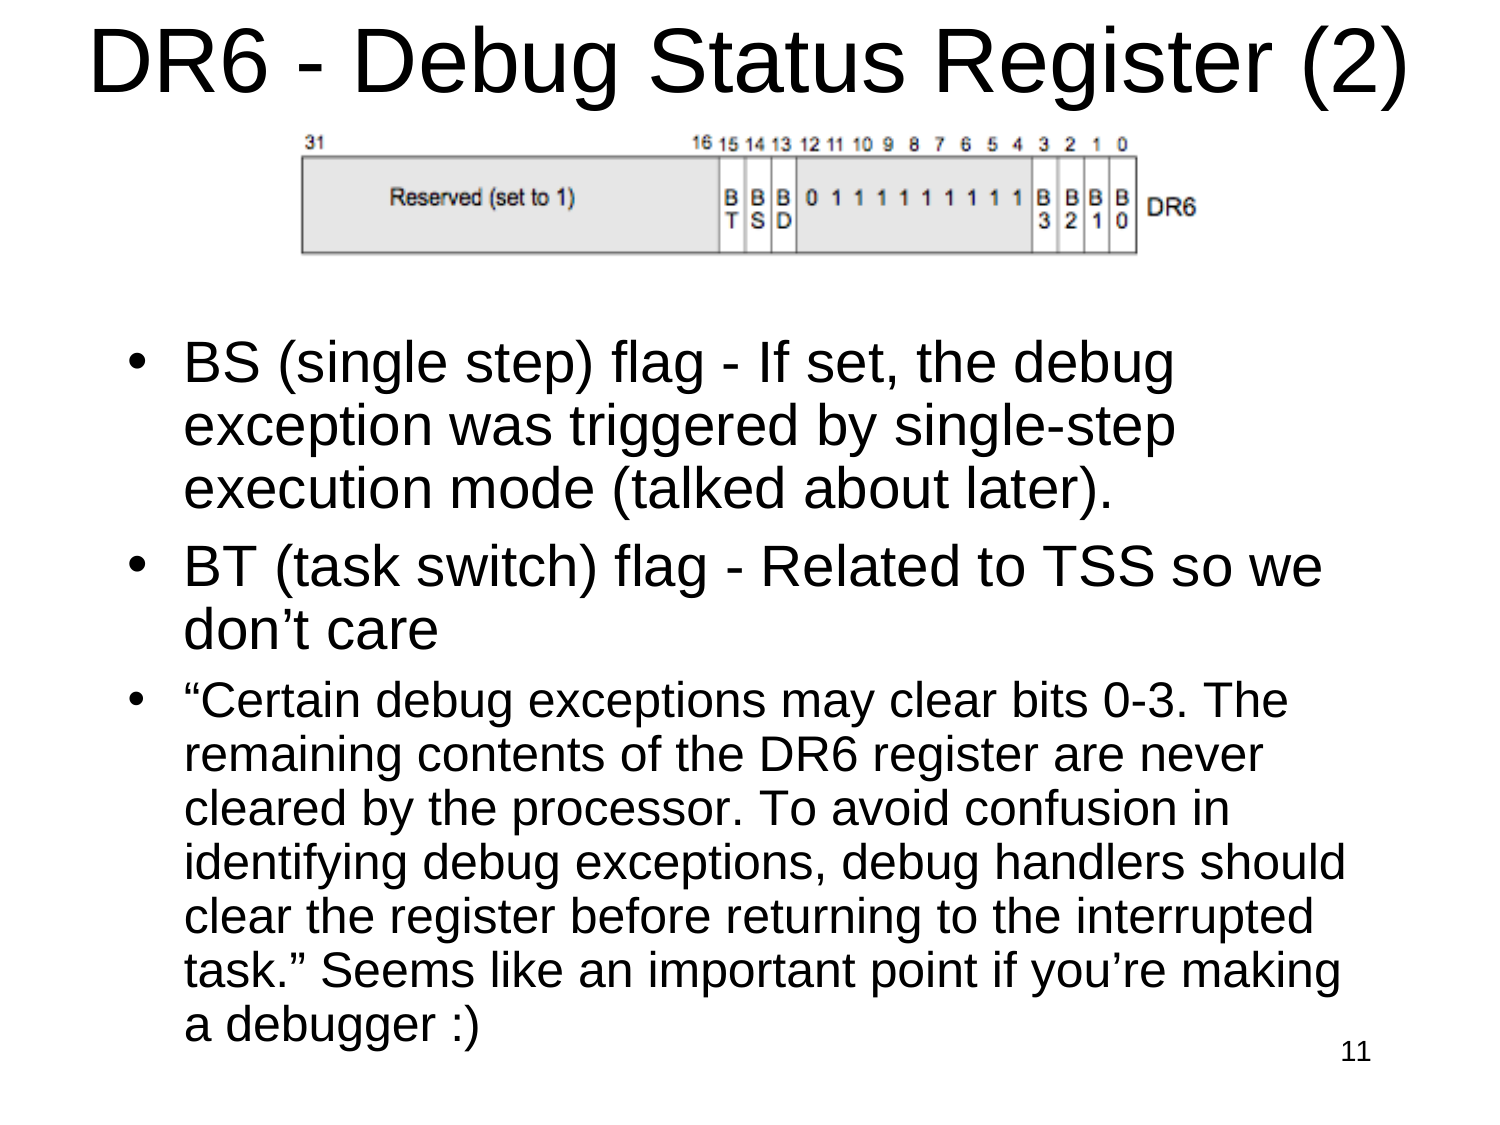

# DR6 - Debug Status Register (2)
BS (single step) flag - If set, the debug exception was triggered by single-step execution mode (talked about later).
BT (task switch) flag - Related to TSS so we don’t care
“Certain debug exceptions may clear bits 0-3. The remaining contents of the DR6 register are never cleared by the processor. To avoid confusion in identifying debug exceptions, debug handlers should clear the register before returning to the interrupted task.” Seems like an important point if you’re making a debugger :)